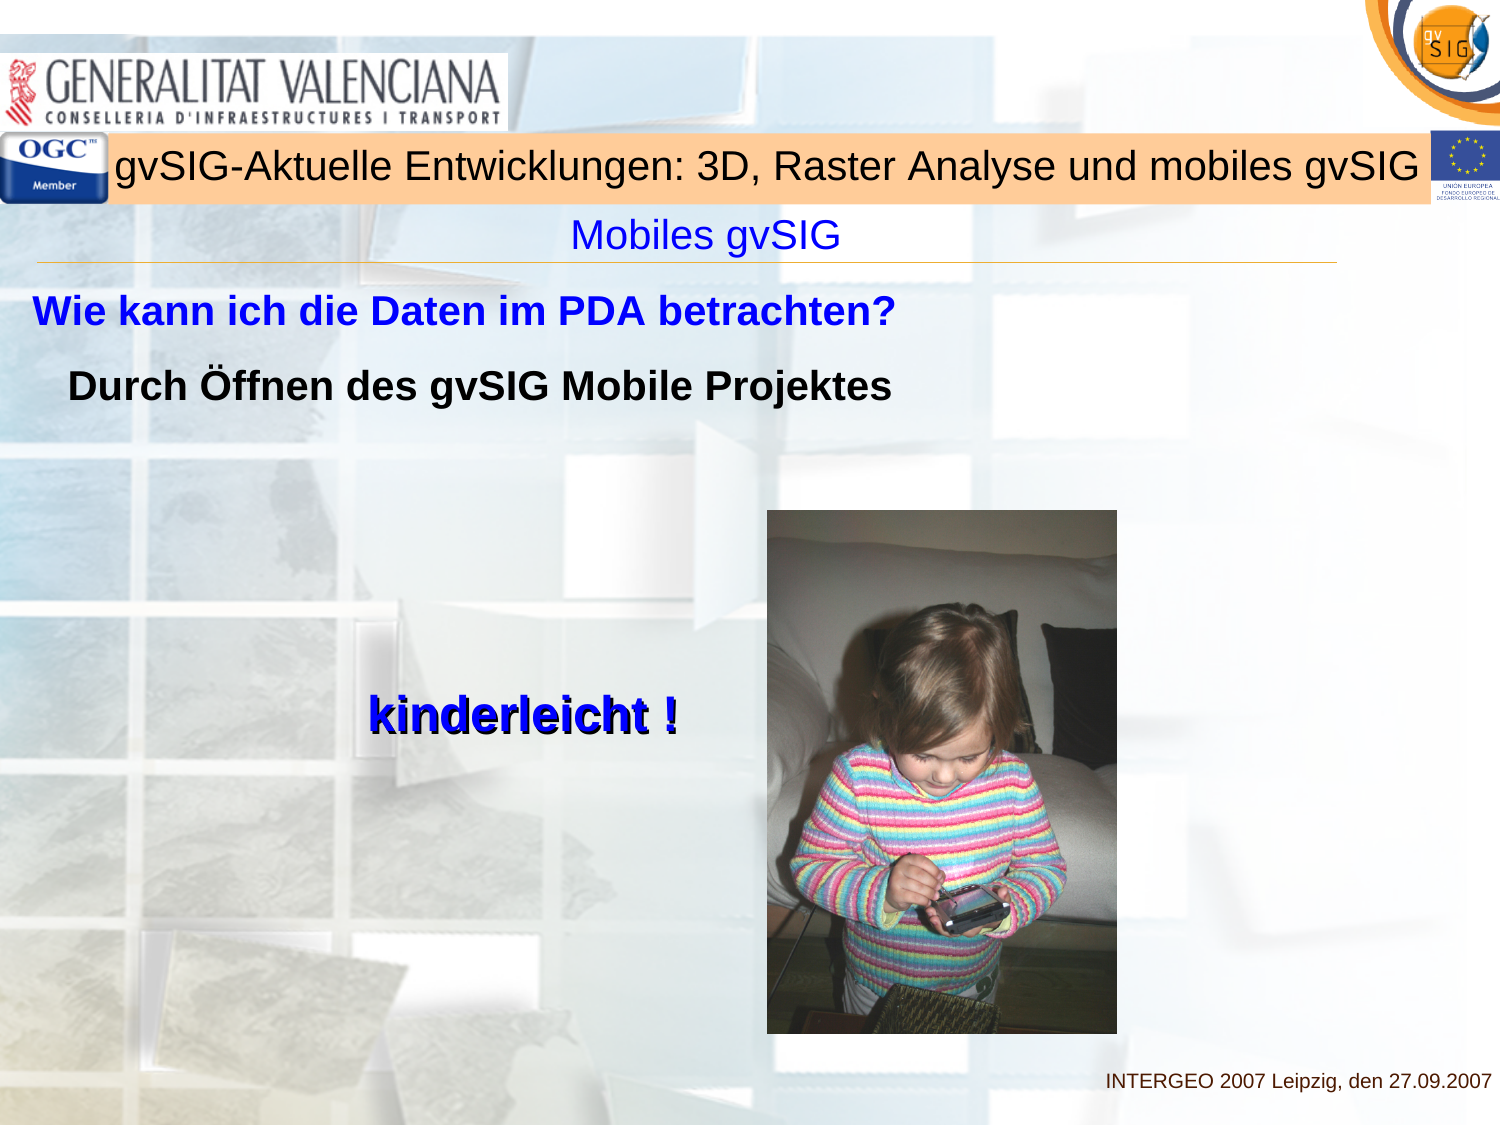

gvSIG-Aktuelle Entwicklungen: 3D, Raster Analyse und mobiles gvSIG
Mobiles gvSIG
Wie kann ich die Daten im PDA betrachten?
Durch Öffnen des gvSIG Mobile Projektes
# kinderleicht !
INTERGEO 2007 Leipzig, den 27.09.2007